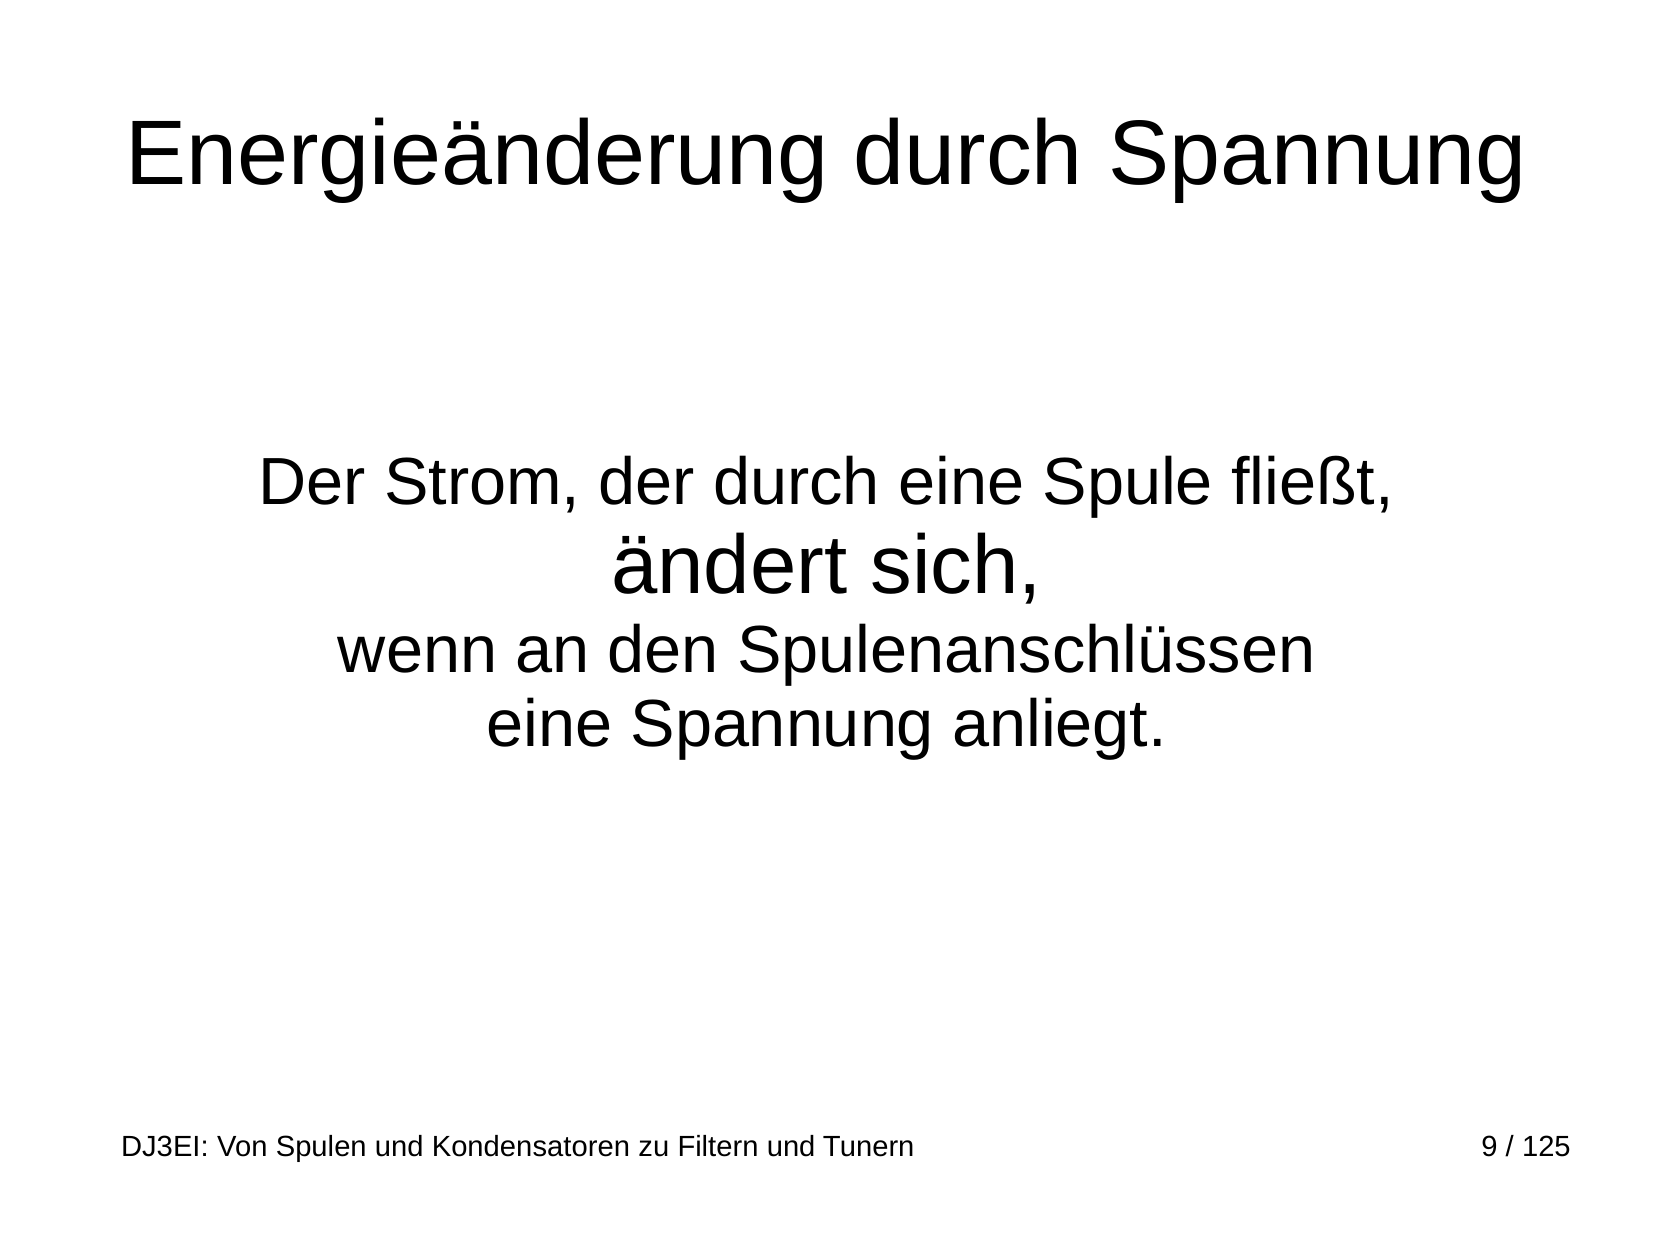

# Energieänderung durch Spannung
Der Strom, der durch eine Spule fließt,
ändert sich,
wenn an den Spulenanschlüssen
eine Spannung anliegt.